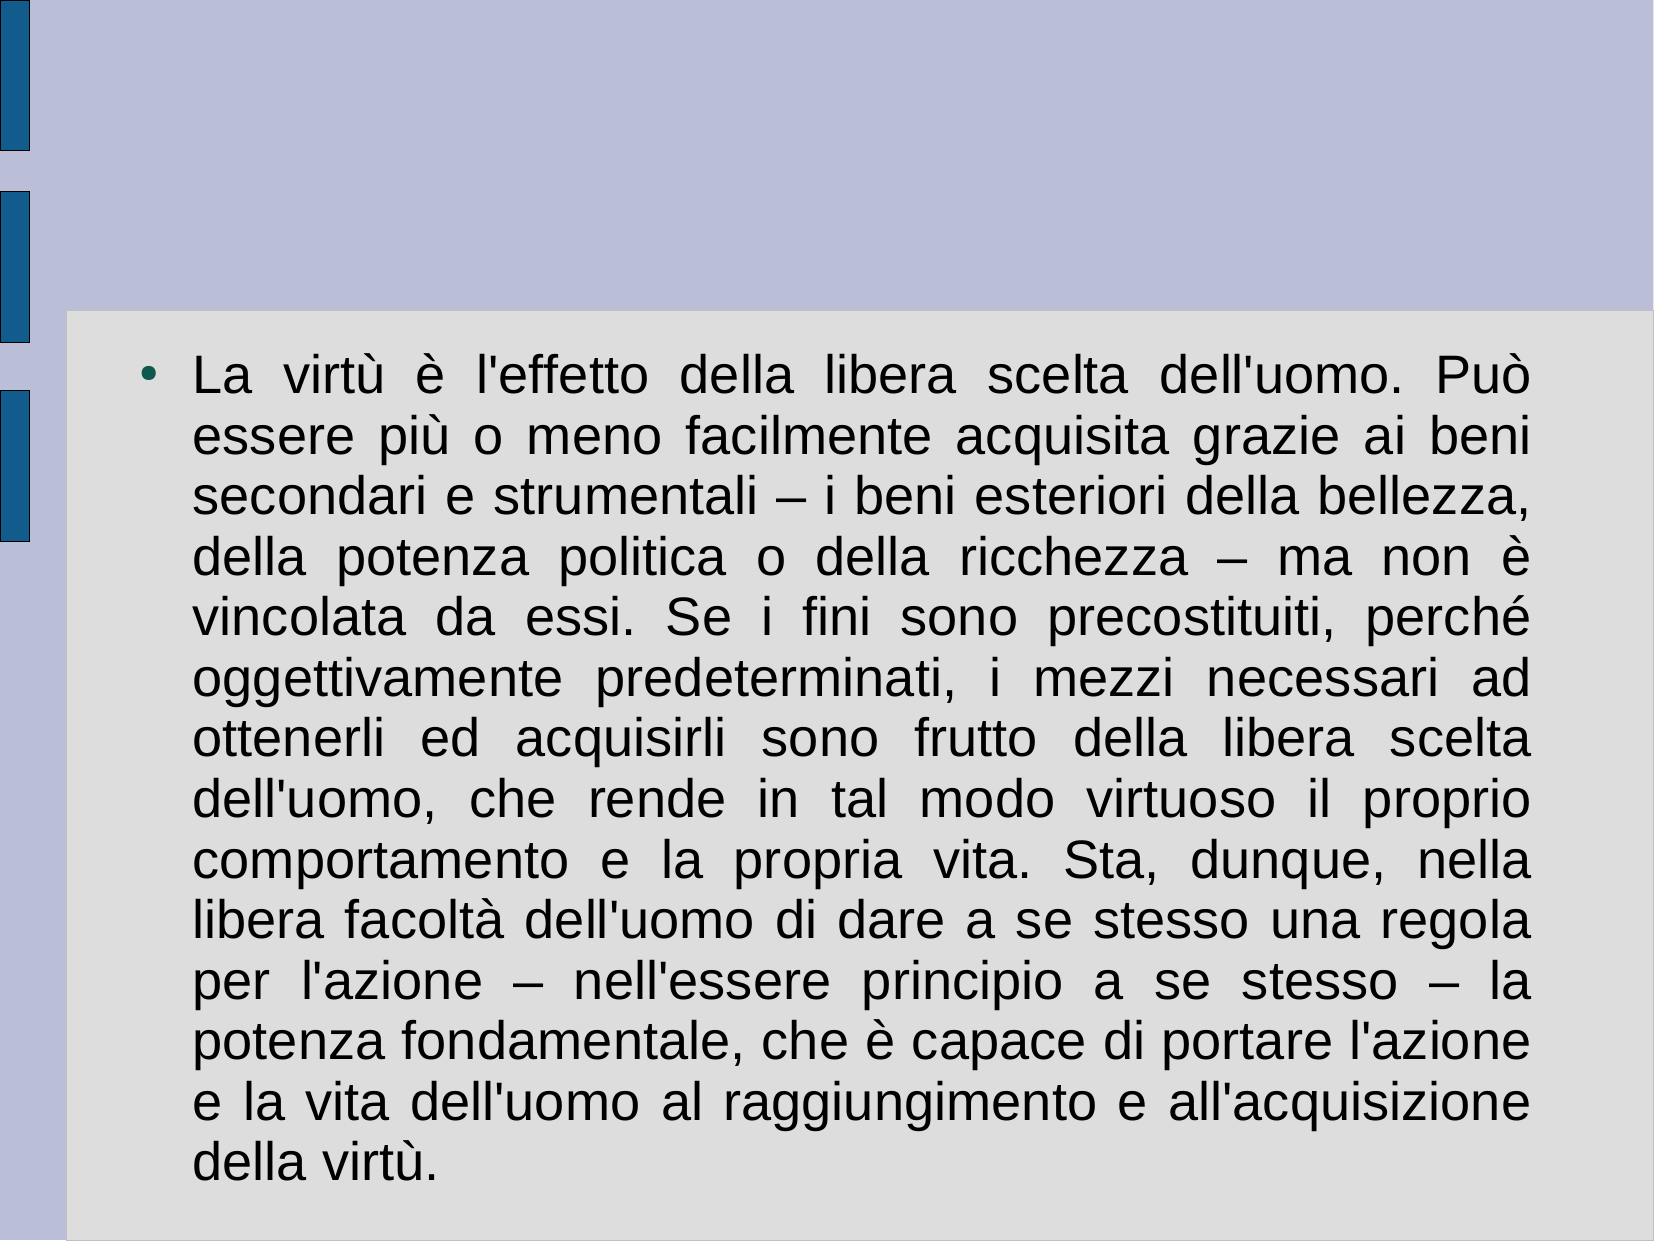

#
La virtù è l'effetto della libera scelta dell'uomo. Può essere più o meno facilmente acquisita grazie ai beni secondari e strumentali – i beni esteriori della bellezza, della potenza politica o della ricchezza – ma non è vincolata da essi. Se i fini sono precostituiti, perché oggettivamente predeterminati, i mezzi necessari ad ottenerli ed acquisirli sono frutto della libera scelta dell'uomo, che rende in tal modo virtuoso il proprio comportamento e la propria vita. Sta, dunque, nella libera facoltà dell'uomo di dare a se stesso una regola per l'azione – nell'essere principio a se stesso – la potenza fondamentale, che è capace di portare l'azione e la vita dell'uomo al raggiungimento e all'acquisizione della virtù.